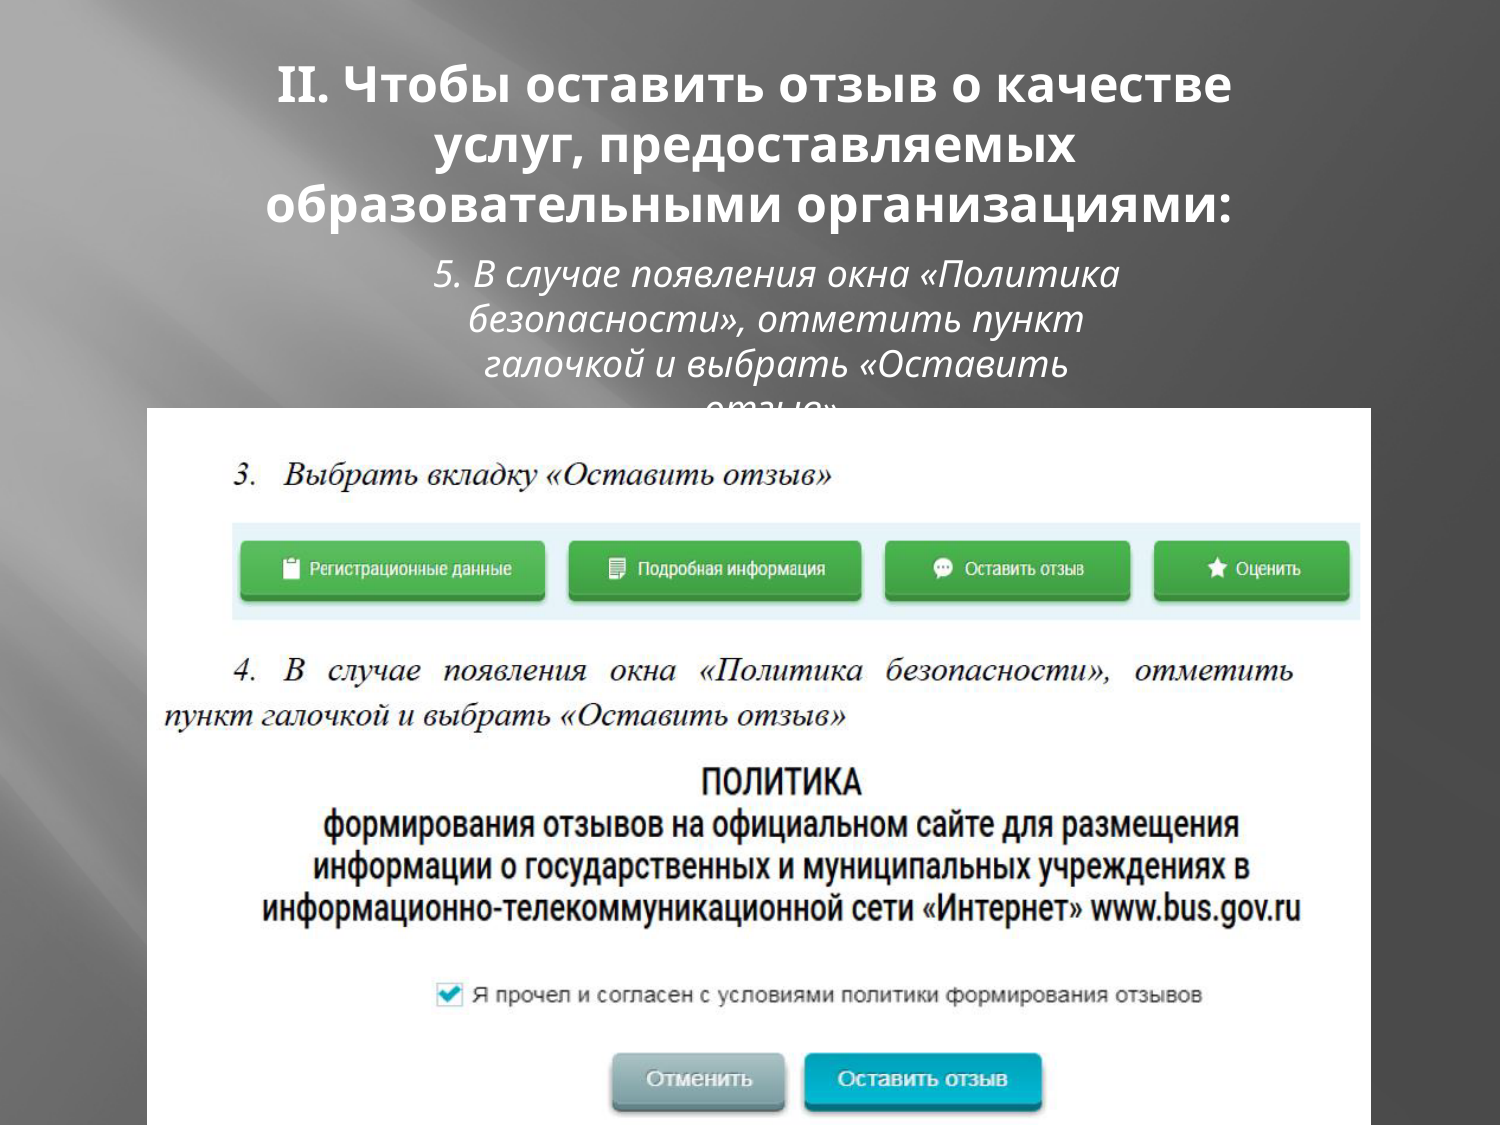

II. Чтобы оставить отзыв о качестве услуг, предоставляемых образовательными организациями:
5. В случае появления окна «Политика безопасности», отметить пункт галочкой и выбрать «Оставить отзыв»